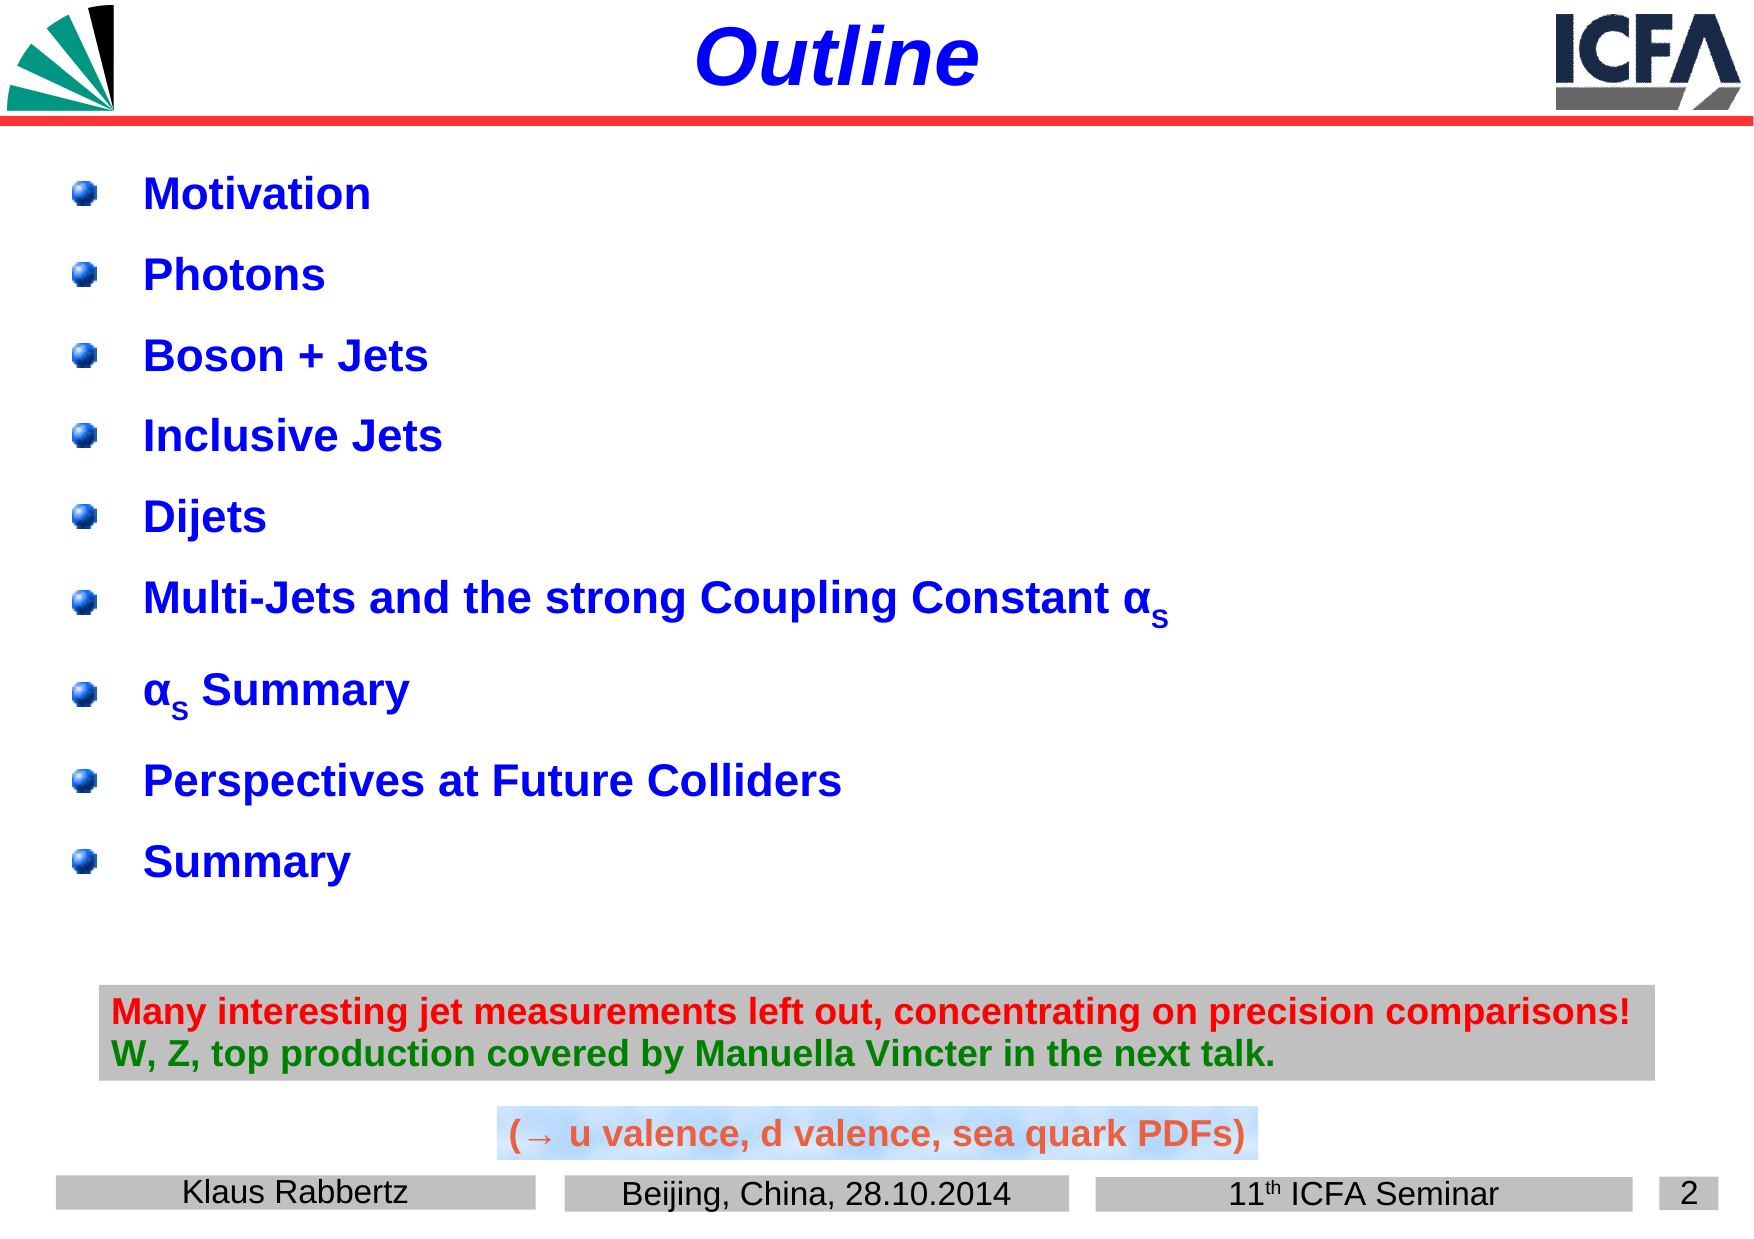

# Outline
Motivation
Photons
Boson + Jets
Inclusive Jets
Dijets
Multi-Jets and the strong Coupling Constant αS
αS Summary
Perspectives at Future Colliders
Summary
Many interesting jet measurements left out, concentrating on precision comparisons!
W, Z, top production covered by Manuella Vincter in the next talk.
(→ u valence, d valence, sea quark PDFs)